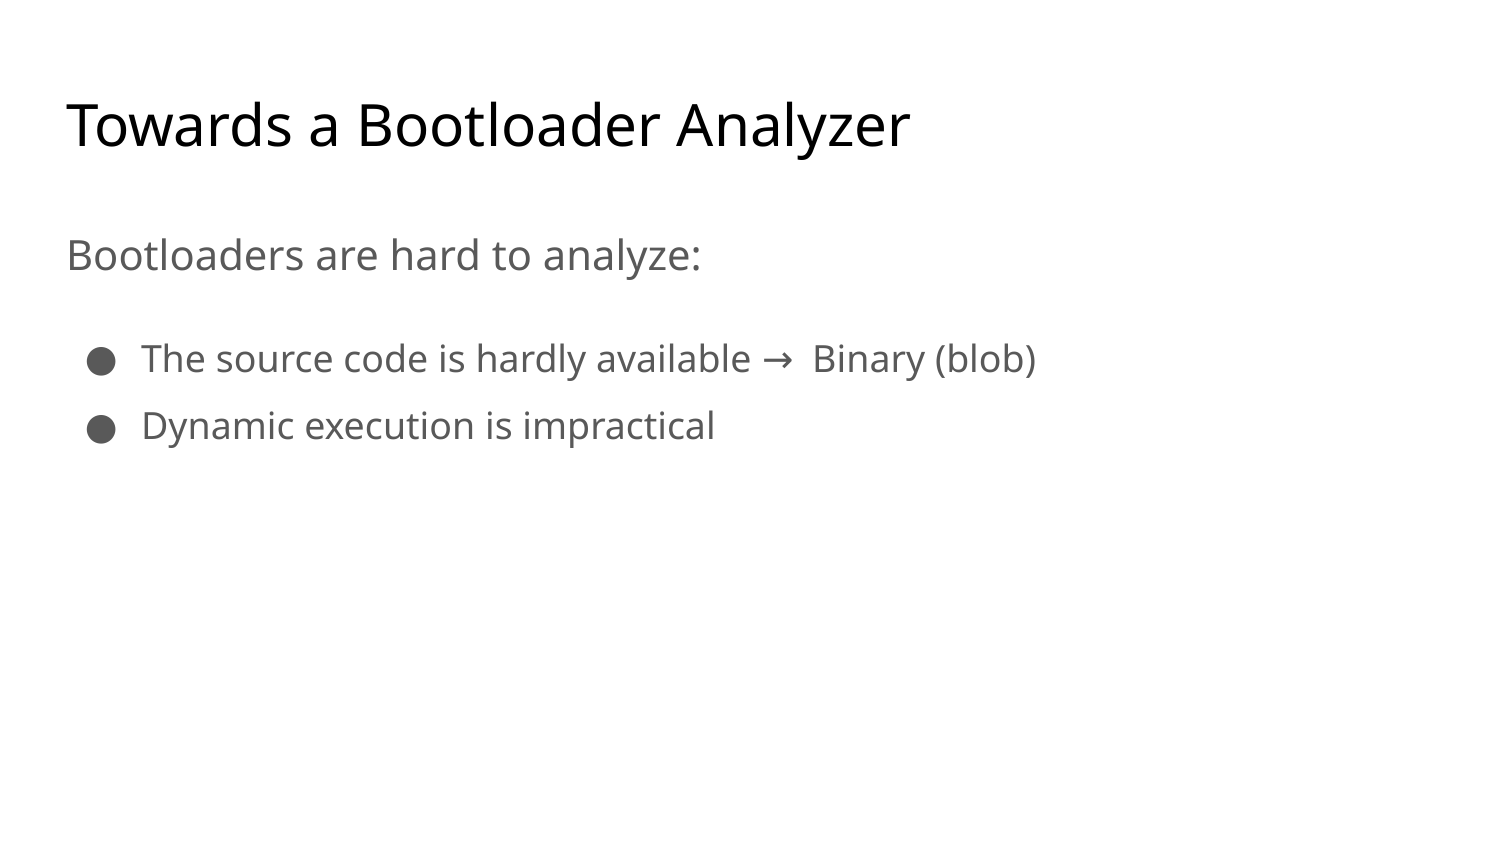

# Towards a Bootloader Analyzer
Bootloaders are hard to analyze:
The source code is hardly available → Binary (blob)
Dynamic execution is impractical